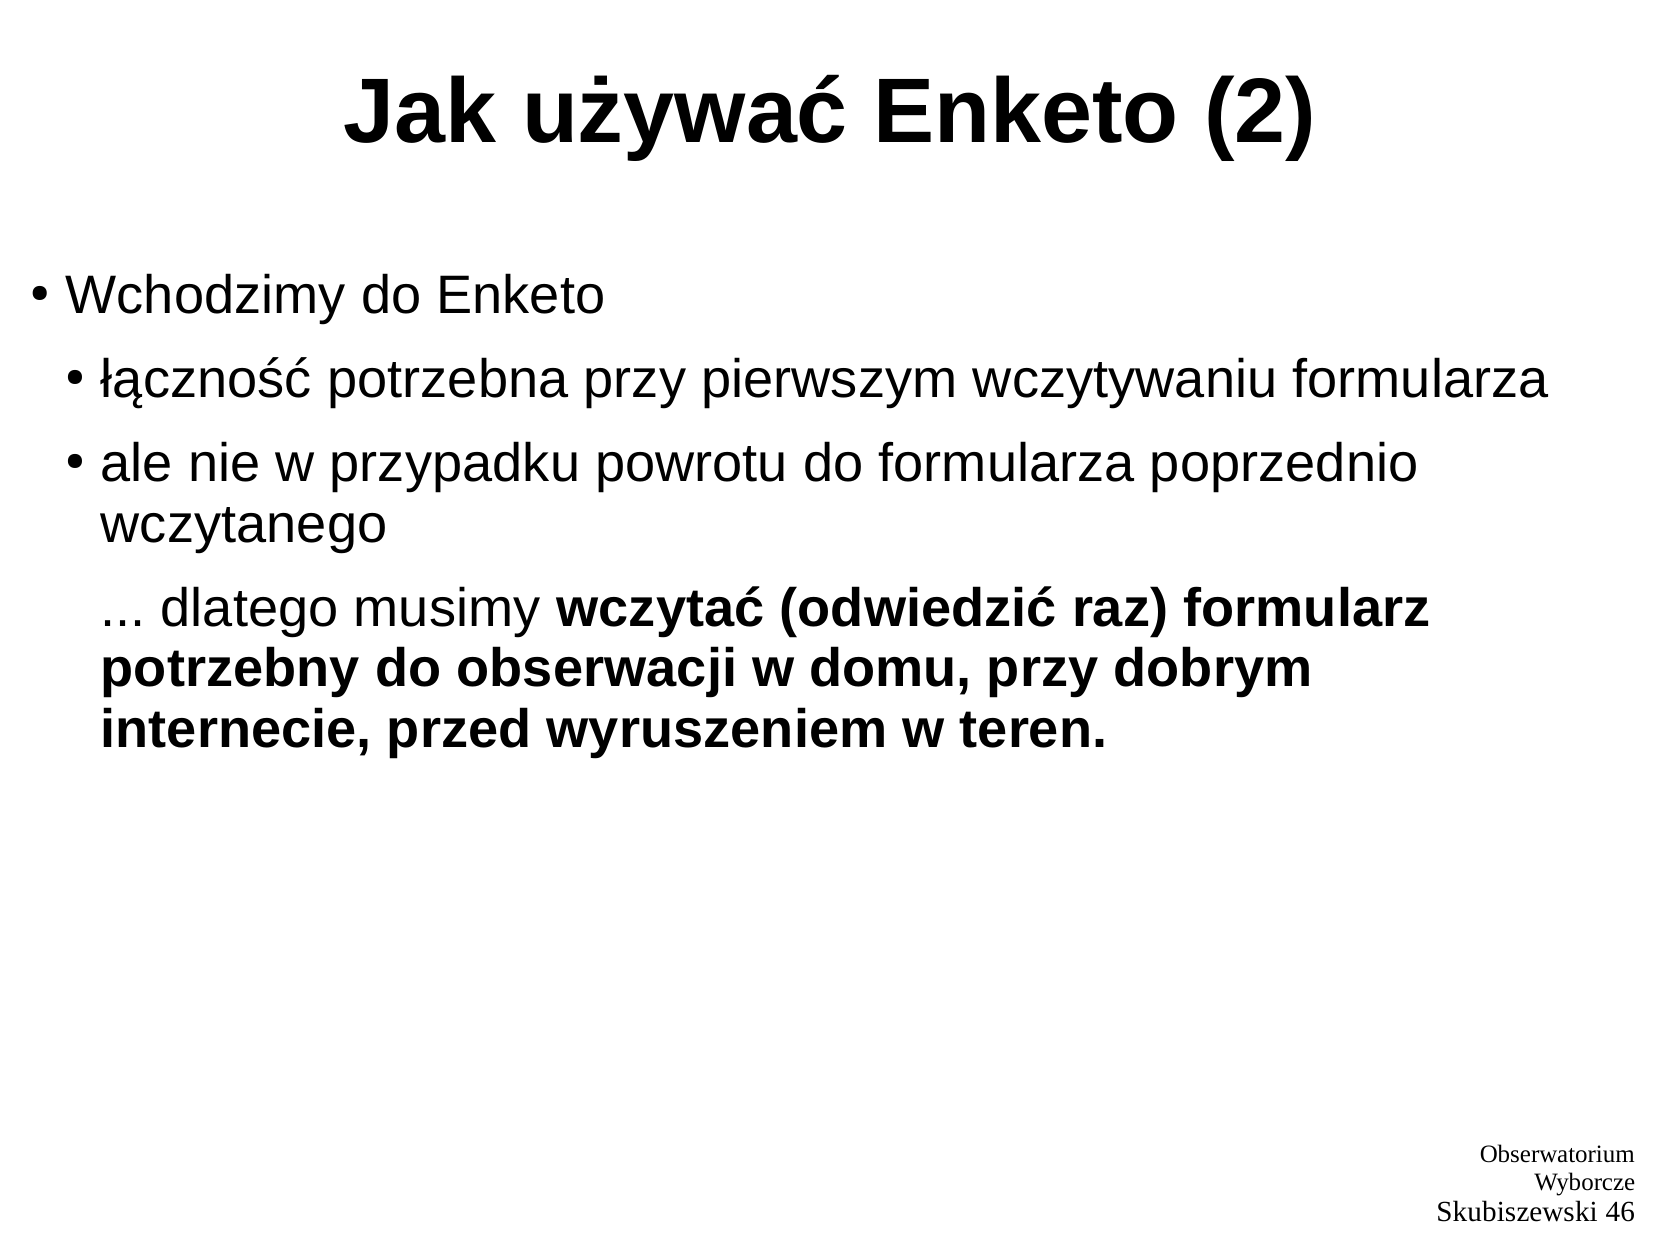

# Jak używać Enketo (2)
Wchodzimy do Enketo
łączność potrzebna przy pierwszym wczytywaniu formularza
ale nie w przypadku powrotu do formularza poprzednio wczytanego
... dlatego musimy wczytać (odwiedzić raz) formularz potrzebny do obserwacji w domu, przy dobrym internecie, przed wyruszeniem w teren.
46